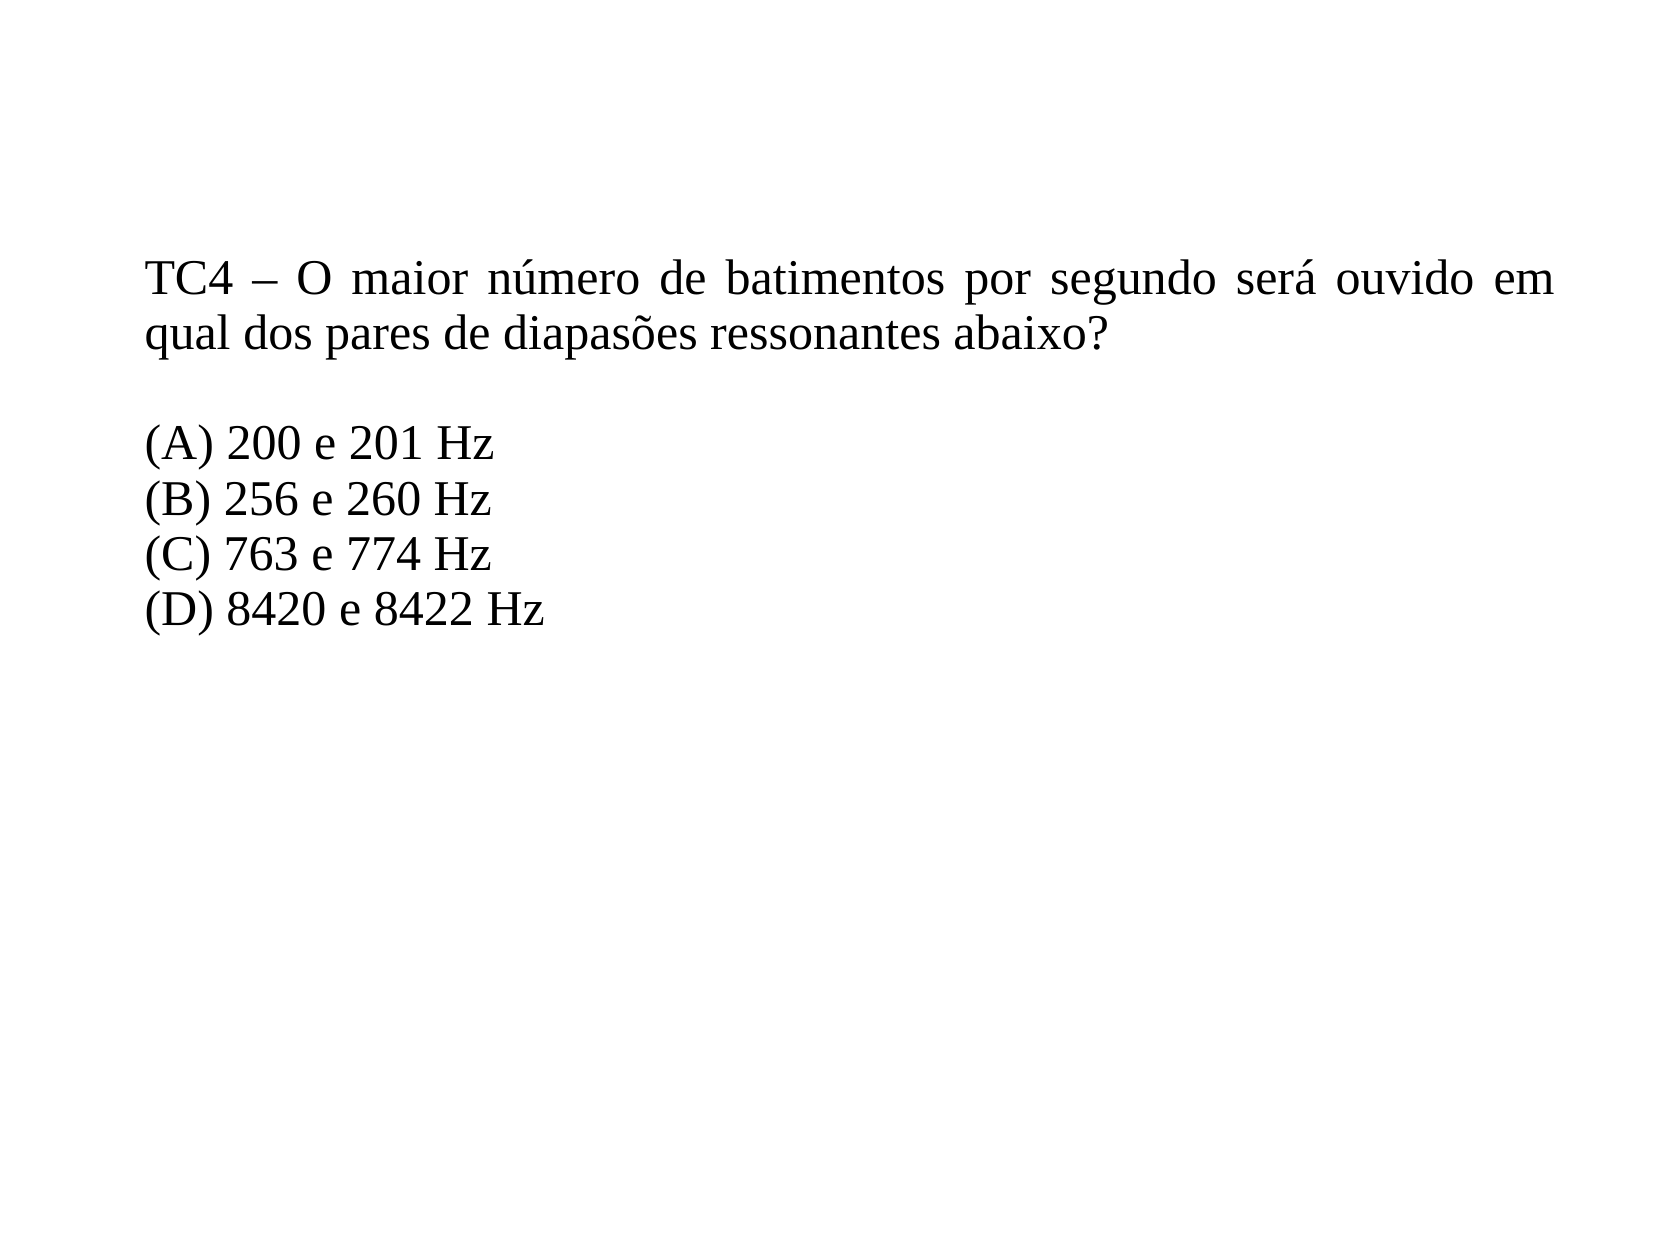

TC4 – O maior número de batimentos por segundo será ouvido em qual dos pares de diapasões ressonantes abaixo?
(A) 200 e 201 Hz
(B) 256 e 260 Hz
(C) 763 e 774 Hz
(D) 8420 e 8422 Hz